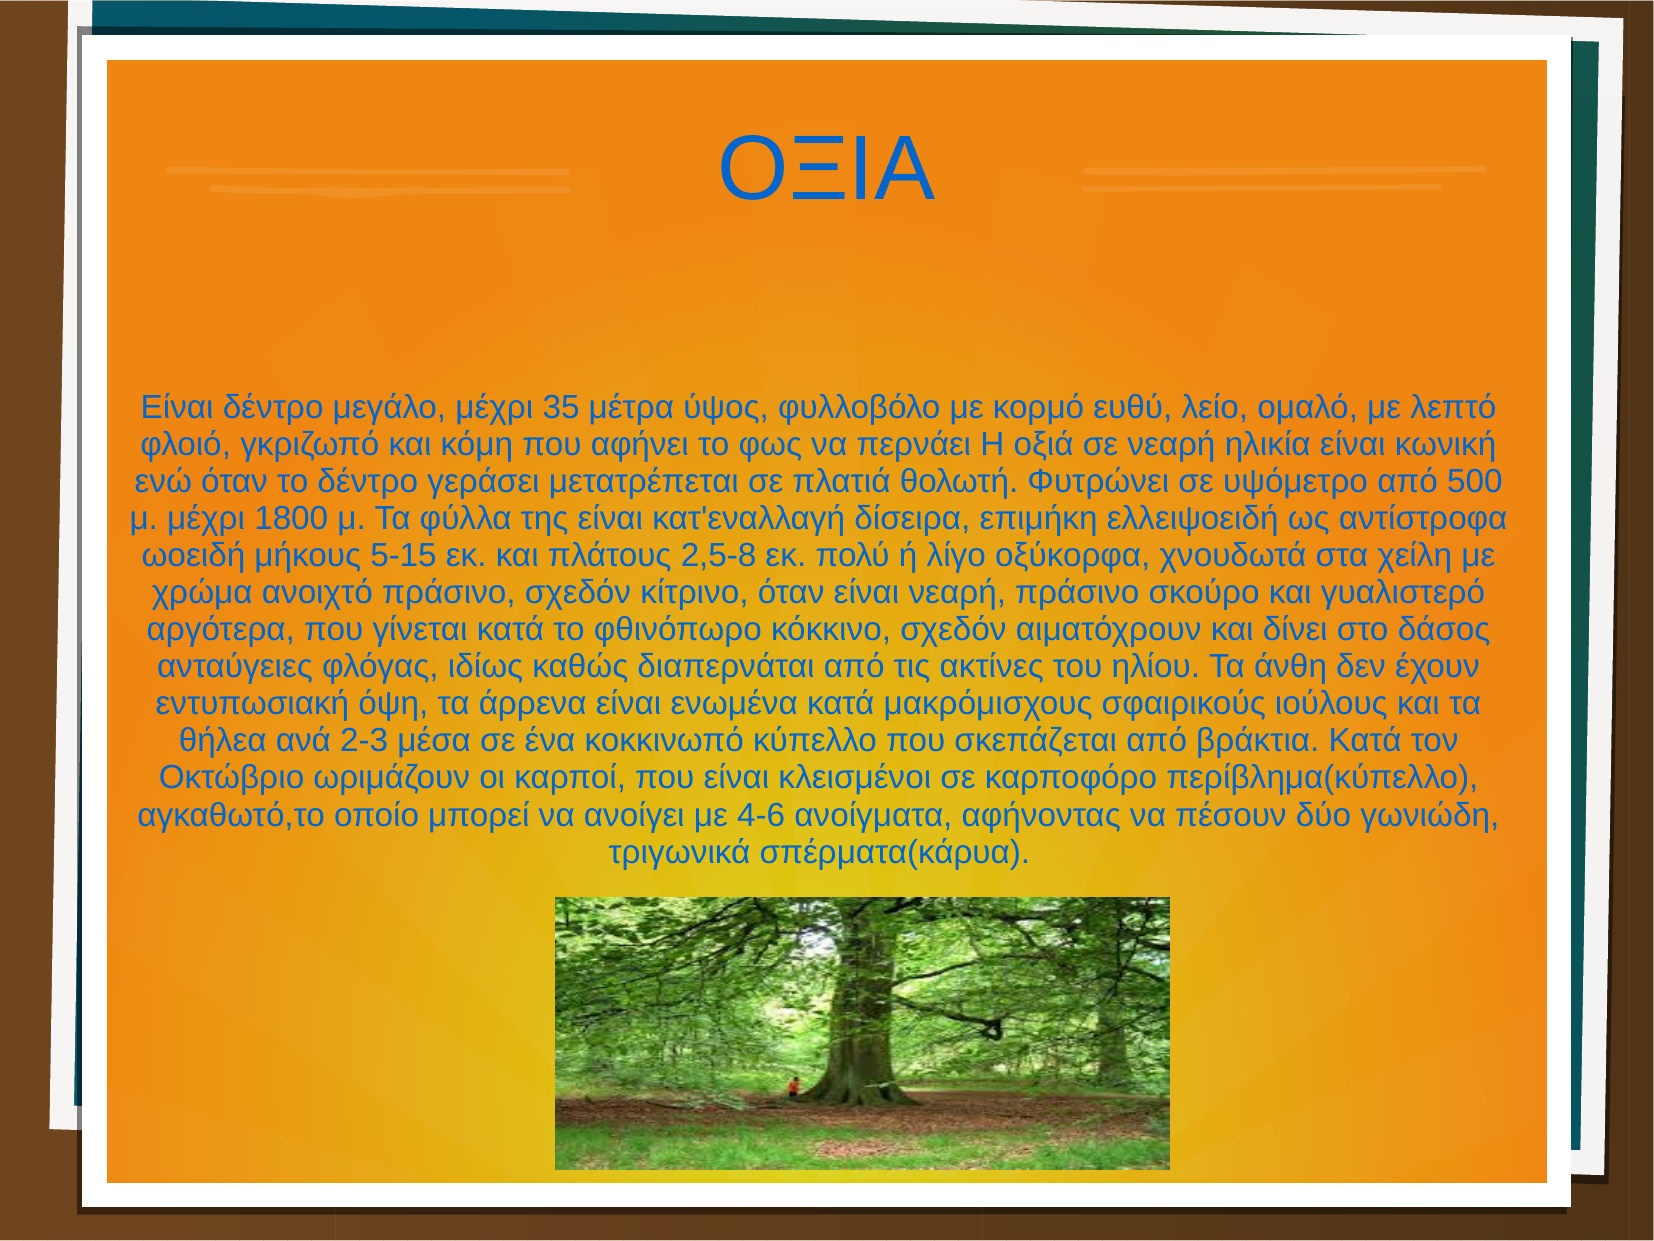

# ΟΞΙΑ
Είναι δέντρο μεγάλο, μέχρι 35 μέτρα ύψος, φυλλοβόλο με κορμό ευθύ, λείο, ομαλό, με λεπτό φλοιό, γκριζωπό και κόμη που αφήνει το φως να περνάει Η οξιά σε νεαρή ηλικία είναι κωνική ενώ όταν το δέντρο γεράσει μετατρέπεται σε πλατιά θολωτή. Φυτρώνει σε υψόμετρο από 500 μ. μέχρι 1800 μ. Τα φύλλα της είναι κατ'εναλλαγή δίσειρα, επιμήκη ελλειψοειδή ως αντίστροφα ωοειδή μήκους 5-15 εκ. και πλάτους 2,5-8 εκ. πολύ ή λίγο οξύκορφα, χνουδωτά στα χείλη με χρώμα ανοιχτό πράσινο, σχεδόν κίτρινο, όταν είναι νεαρή, πράσινο σκούρο και γυαλιστερό αργότερα, που γίνεται κατά το φθινόπωρο κόκκινο, σχεδόν αιματόχρουν και δίνει στο δάσος ανταύγειες φλόγας, ιδίως καθώς διαπερνάται από τις ακτίνες του ηλίου. Τα άνθη δεν έχουν εντυπωσιακή όψη, τα άρρενα είναι ενωμένα κατά μακρόμισχους σφαιρικούς ιούλους και τα θήλεα ανά 2-3 μέσα σε ένα κοκκινωπό κύπελλο που σκεπάζεται από βράκτια. Κατά τον Οκτώβριο ωριμάζουν οι καρποί, που είναι κλεισμένοι σε καρποφόρο περίβλημα(κύπελλο), αγκαθωτό,το οποίο μπορεί να ανοίγει με 4-6 ανοίγματα, αφήνοντας να πέσουν δύο γωνιώδη, τριγωνικά σπέρματα(κάρυα).